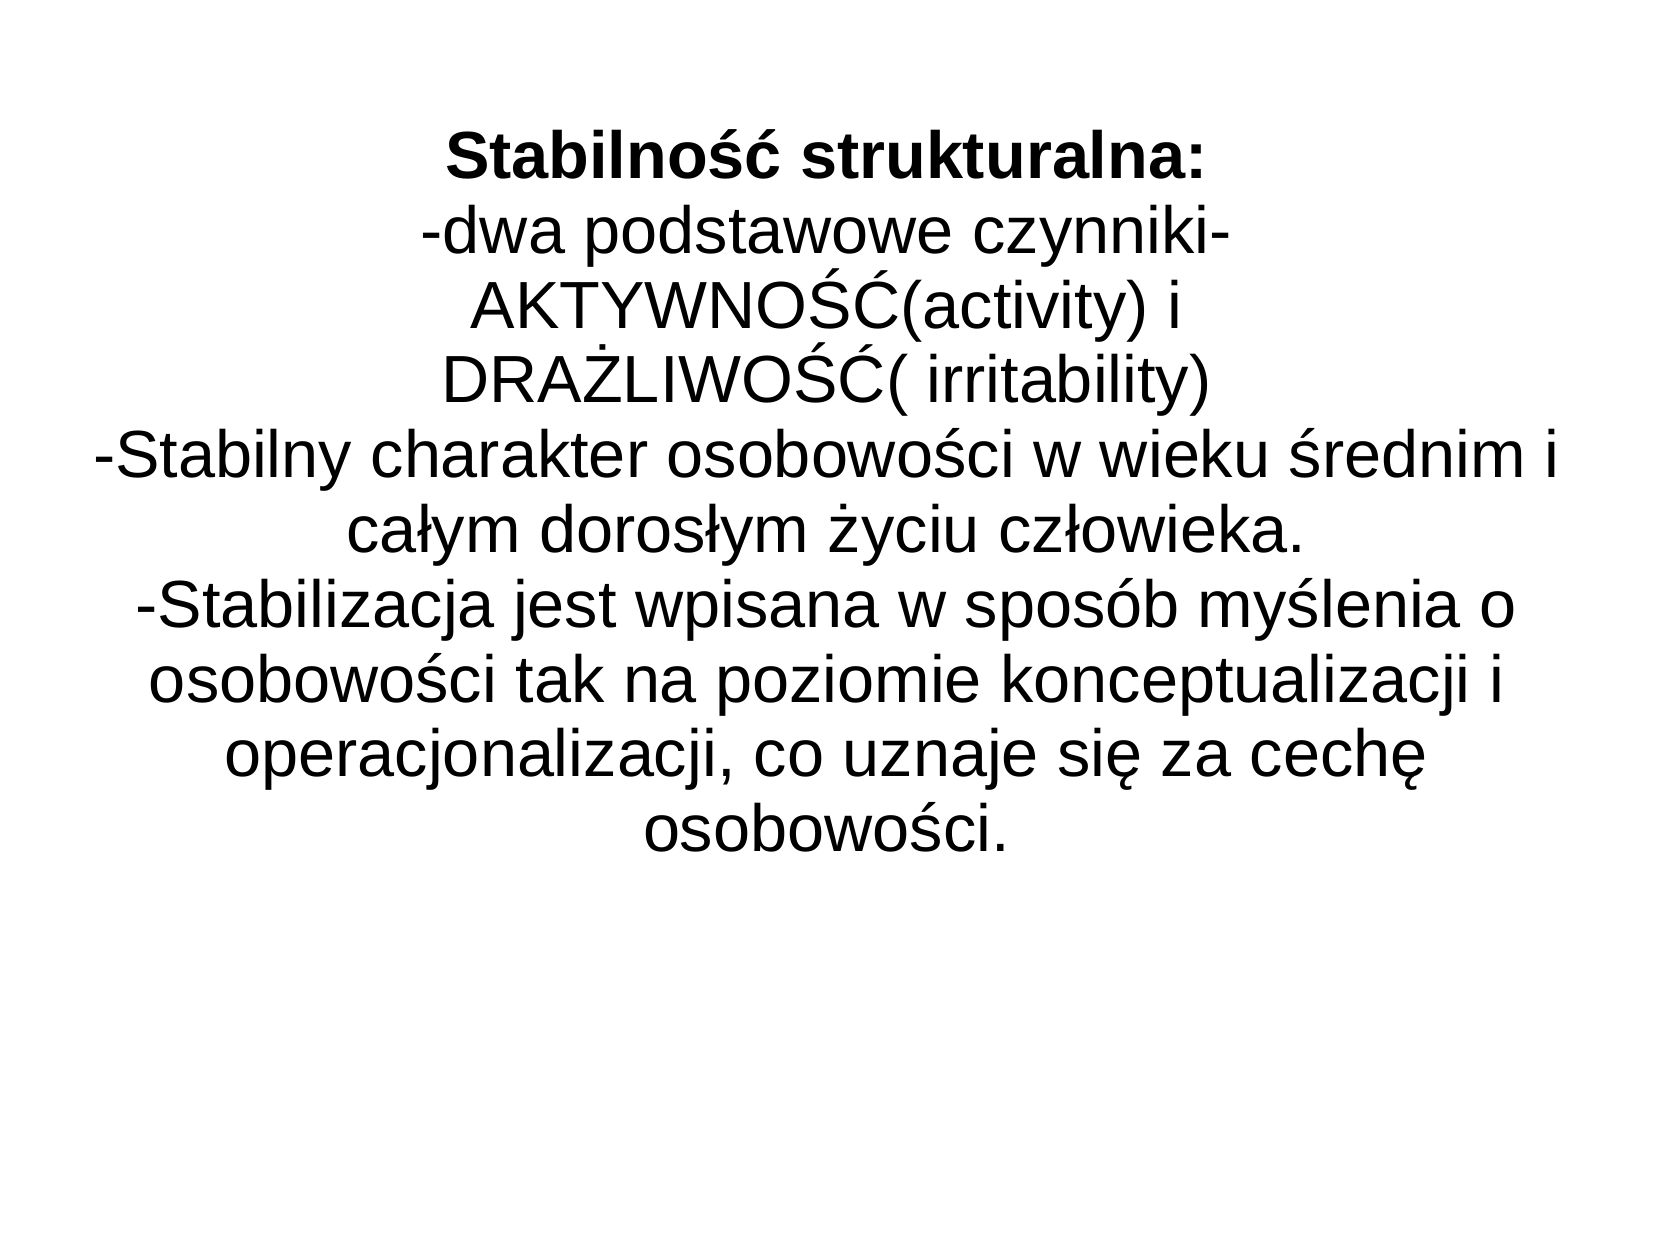

# Stabilność strukturalna:
-dwa podstawowe czynniki-AKTYWNOŚĆ(activity) i DRAŻLIWOŚĆ( irritability)
-Stabilny charakter osobowości w wieku średnim i całym dorosłym życiu człowieka.
-Stabilizacja jest wpisana w sposób myślenia o osobowości tak na poziomie konceptualizacji i operacjonalizacji, co uznaje się za cechę osobowości.